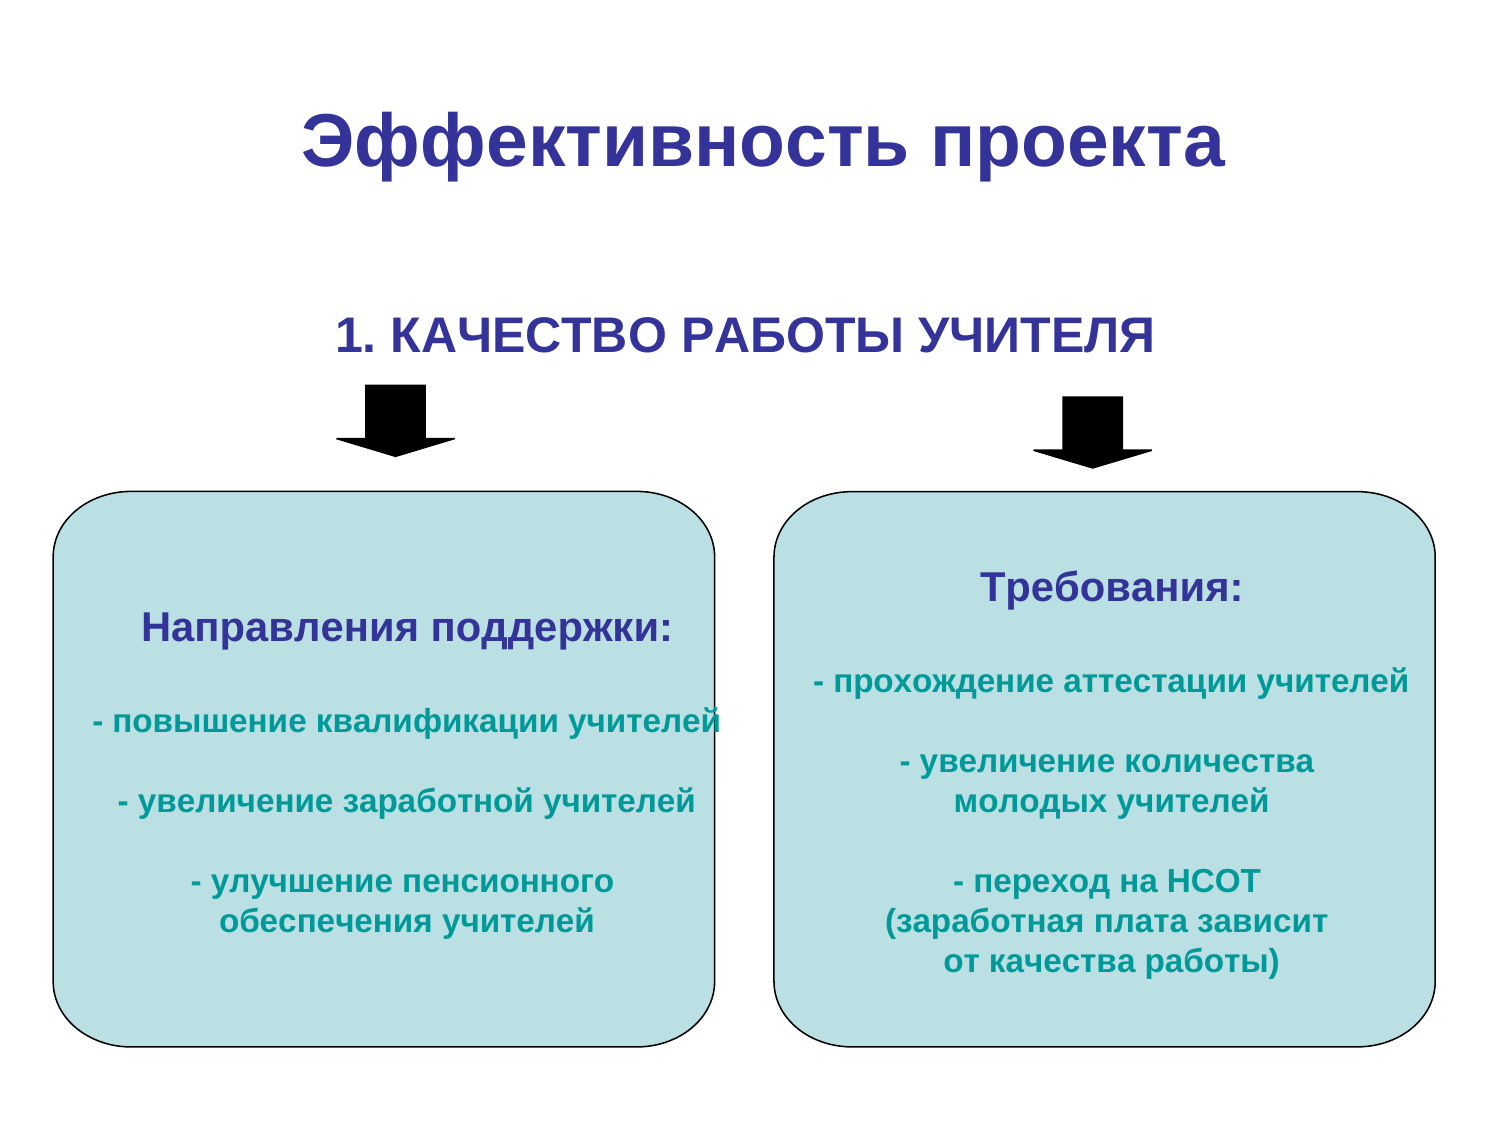

Эффективность проекта
# 1. КАЧЕСТВО РАБОТЫ УЧИТЕЛЯ
Направления поддержки:
- повышение квалификации учителей
- увеличение заработной учителей
- улучшение пенсионного
обеспечения учителей
Требования:
- прохождение аттестации учителей
- увеличение количества
молодых учителей
- переход на НСОТ
(заработная плата зависит
от качества работы)